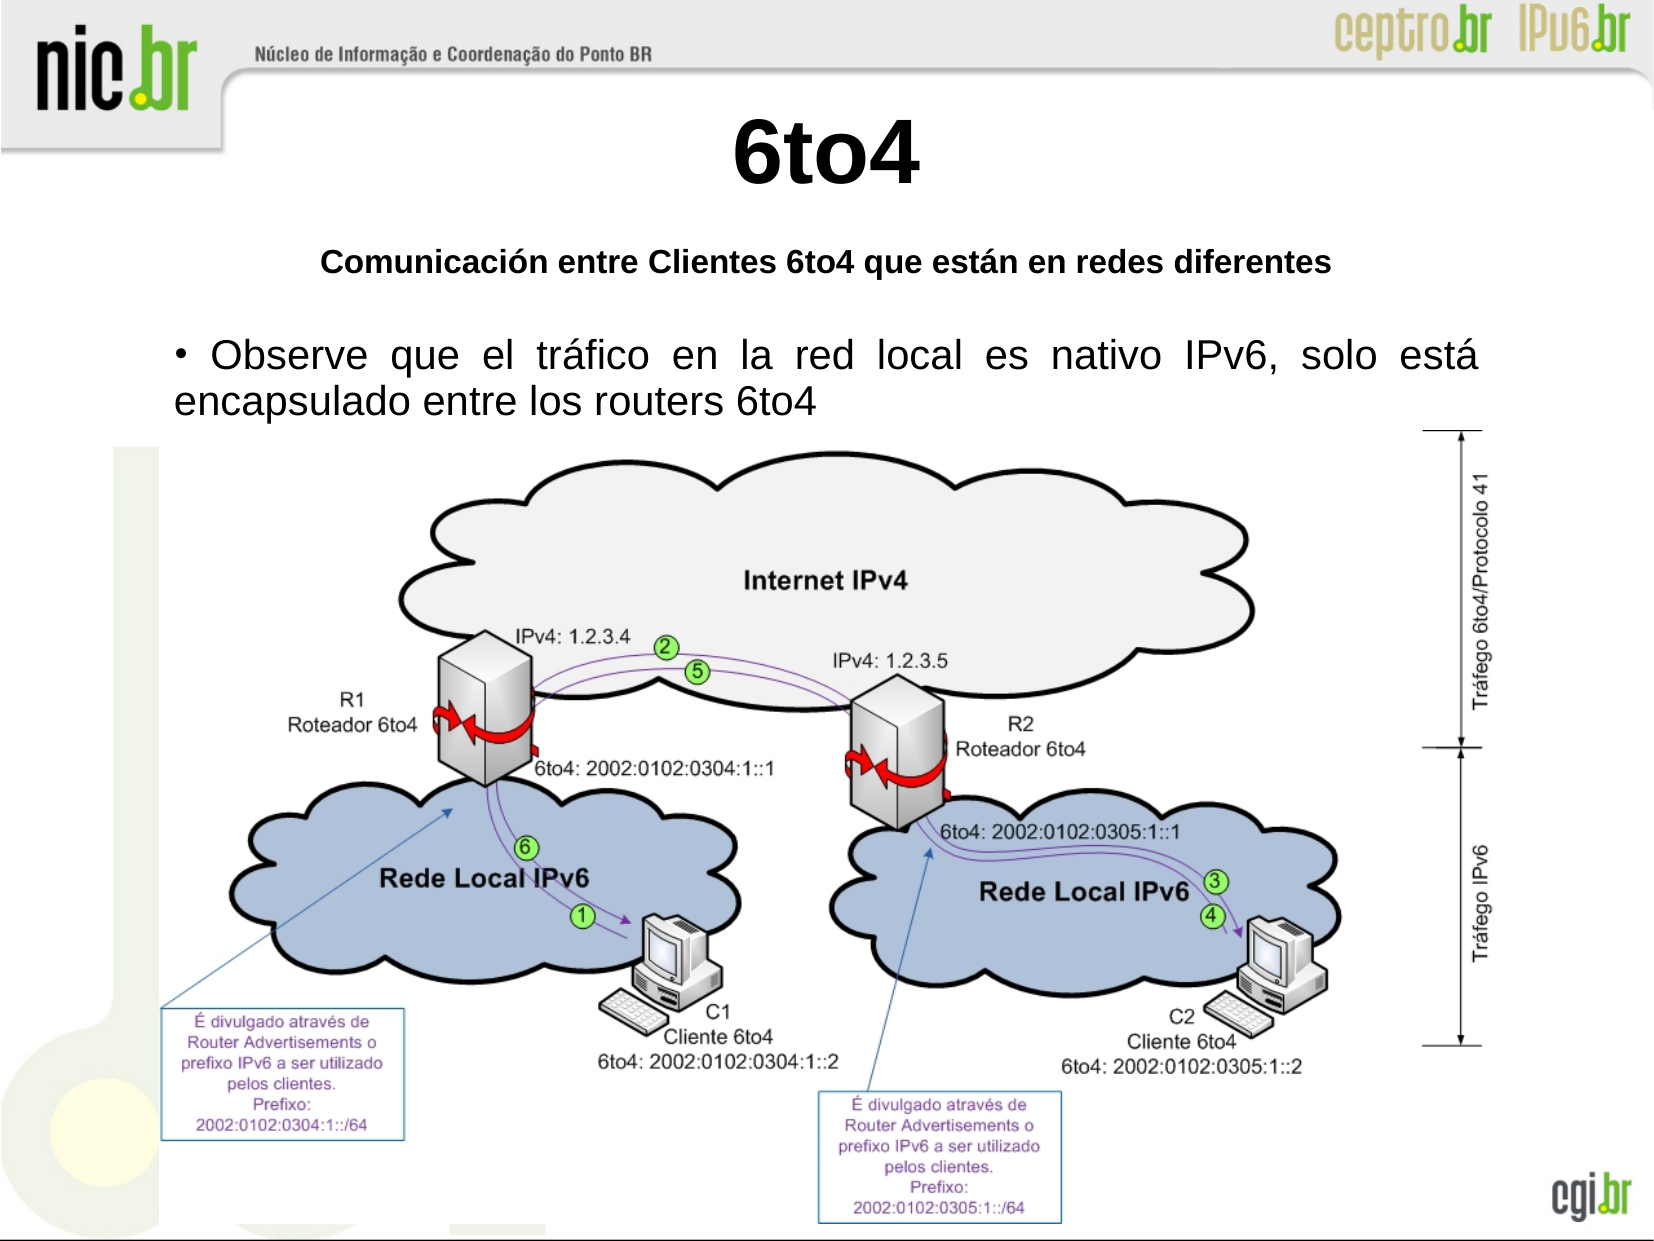

# 6to4
Comunicación entre Clientes 6to4 que están en redes diferentes
 Observe que el tráfico en la red local es nativo IPv6, solo está encapsulado entre los routers 6to4